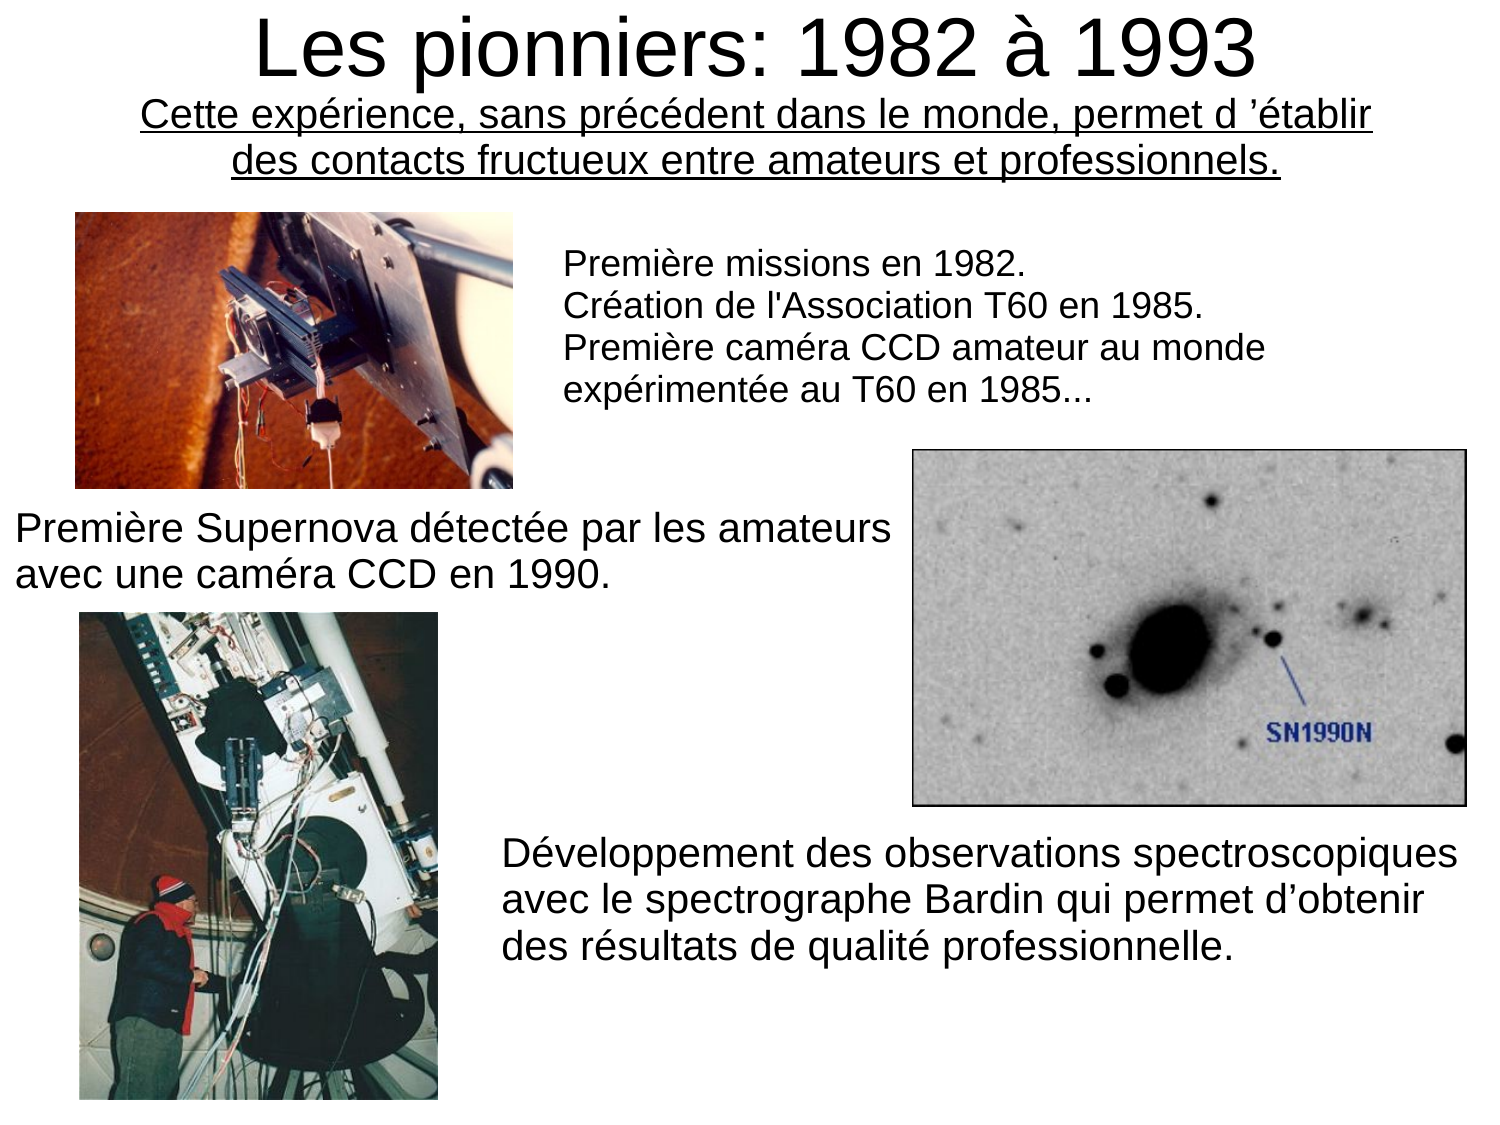

Les pionniers: 1982 à 1993
Cette expérience, sans précédent dans le monde, permet d ’établir
des contacts fructueux entre amateurs et professionnels.
 Première missions en 1982.
 Création de l'Association T60 en 1985.
 Première caméra CCD amateur au monde
 expérimentée au T60 en 1985...
Première Supernova détectée par les amateurs
avec une caméra CCD en 1990.
 Développement des observations spectroscopiques
 avec le spectrographe Bardin qui permet d’obtenir
 des résultats de qualité professionnelle.